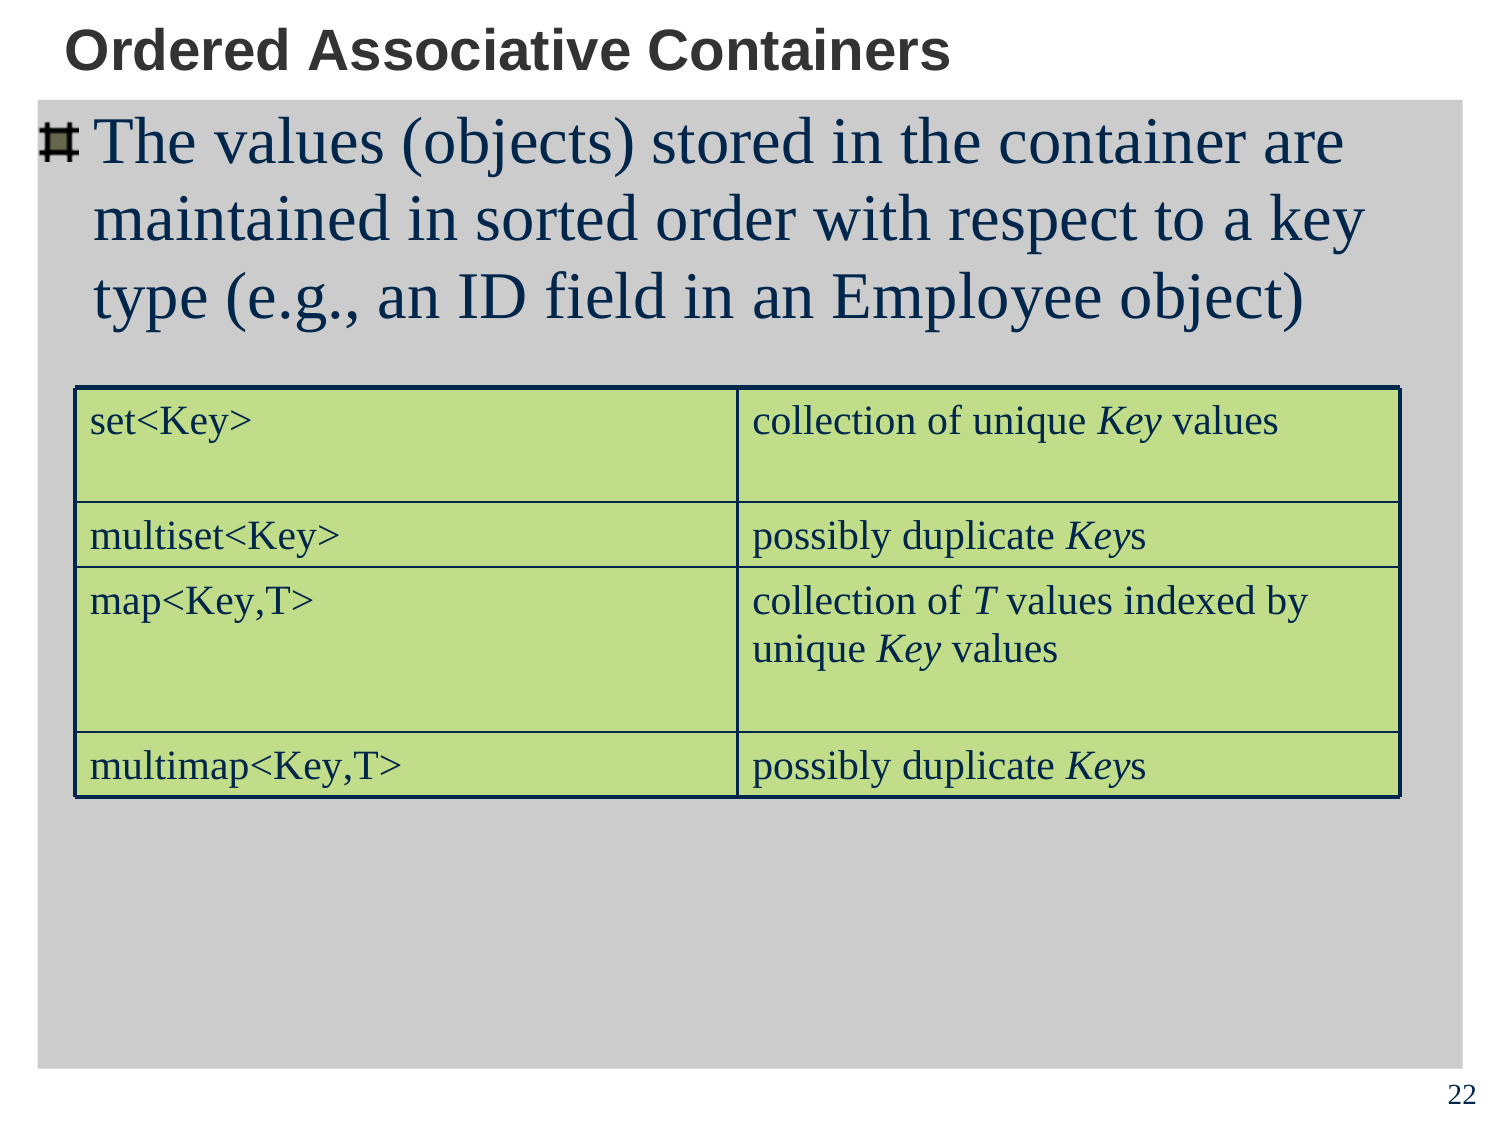

# Ordered Associative Containers
The values (objects) stored in the container are maintained in sorted order with respect to a key type (e.g., an ID field in an Employee object)
set<Key>
collection of unique Key values
multiset<Key>
possibly duplicate Keys
map<Key,T>
collection of T values indexed by unique Key values
multimap<Key,T>
possibly duplicate Keys